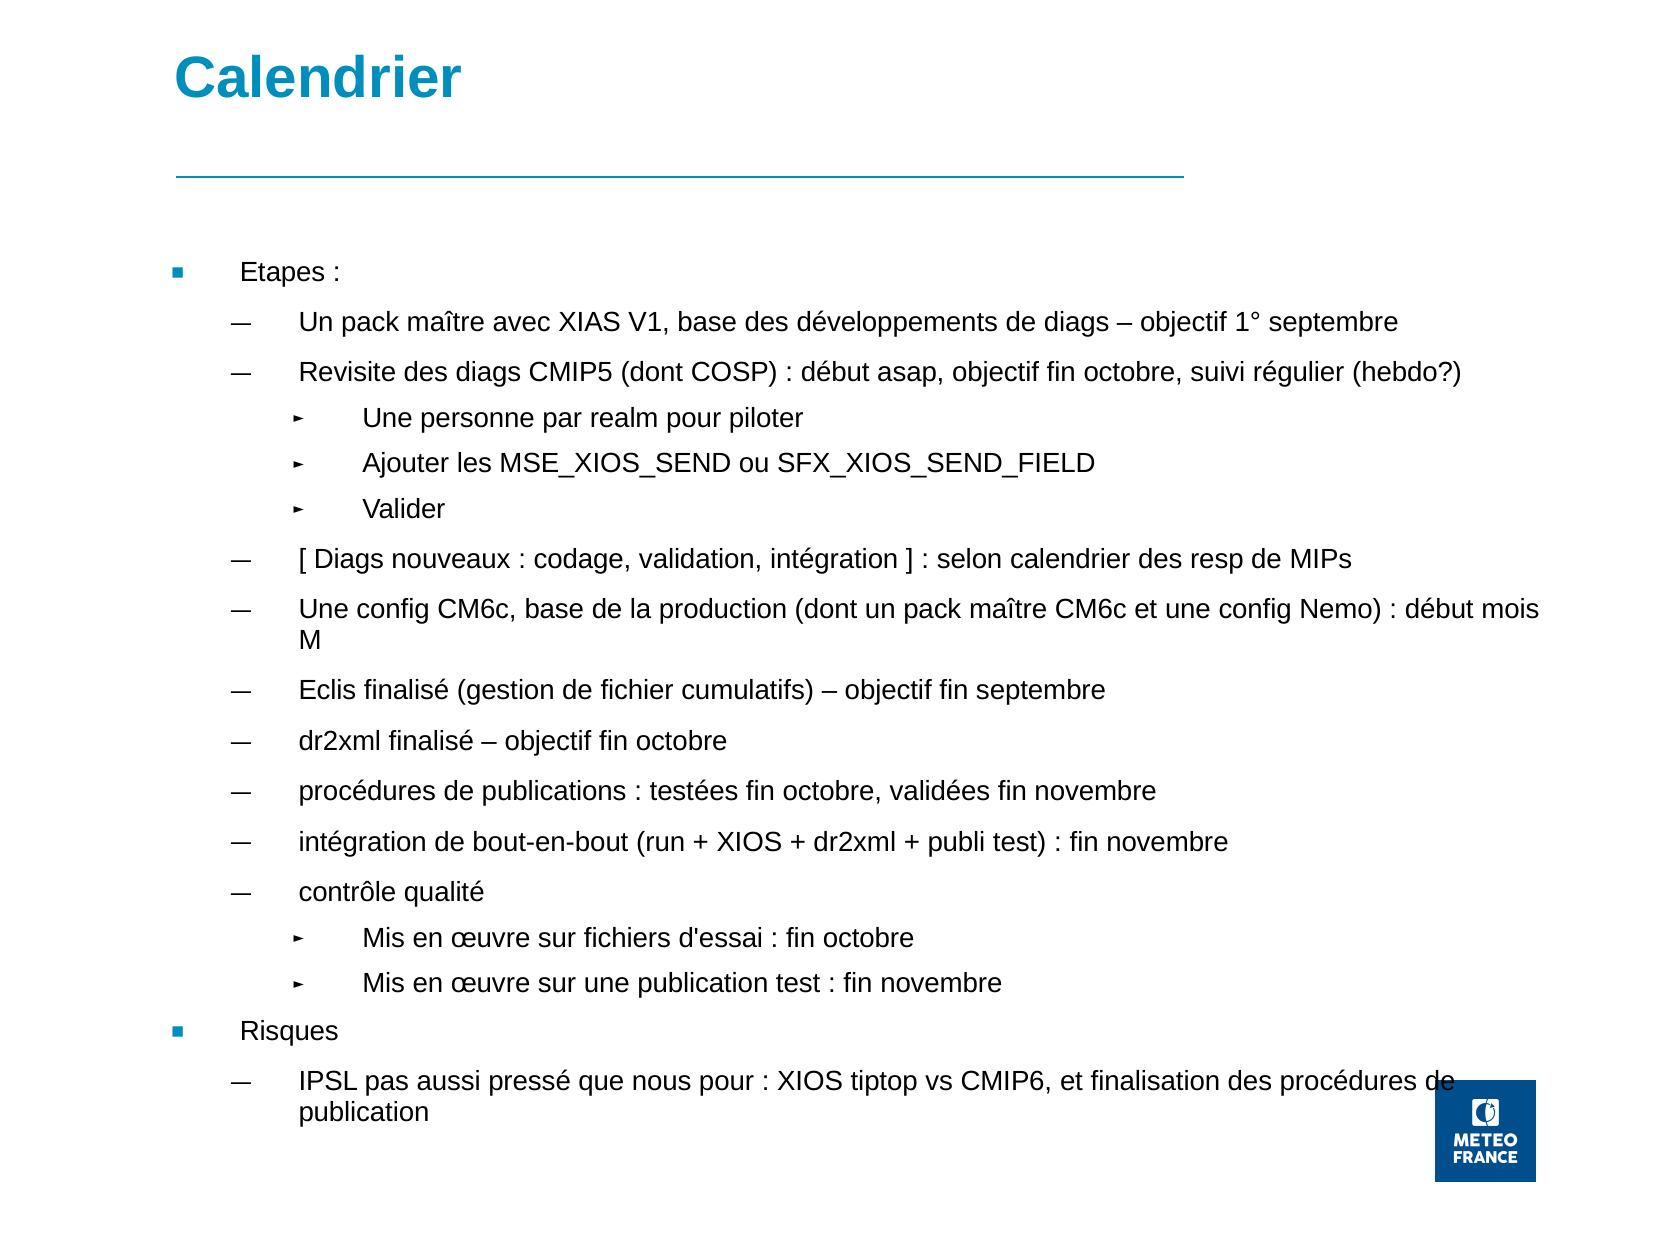

# Calendrier
Etapes :
Un pack maître avec XIAS V1, base des développements de diags – objectif 1° septembre
Revisite des diags CMIP5 (dont COSP) : début asap, objectif fin octobre, suivi régulier (hebdo?)
Une personne par realm pour piloter
Ajouter les MSE_XIOS_SEND ou SFX_XIOS_SEND_FIELD
Valider
[ Diags nouveaux : codage, validation, intégration ] : selon calendrier des resp de MIPs
Une config CM6c, base de la production (dont un pack maître CM6c et une config Nemo) : début mois M
Eclis finalisé (gestion de fichier cumulatifs) – objectif fin septembre
dr2xml finalisé – objectif fin octobre
procédures de publications : testées fin octobre, validées fin novembre
intégration de bout-en-bout (run + XIOS + dr2xml + publi test) : fin novembre
contrôle qualité
Mis en œuvre sur fichiers d'essai : fin octobre
Mis en œuvre sur une publication test : fin novembre
Risques
IPSL pas aussi pressé que nous pour : XIOS tiptop vs CMIP6, et finalisation des procédures de publication